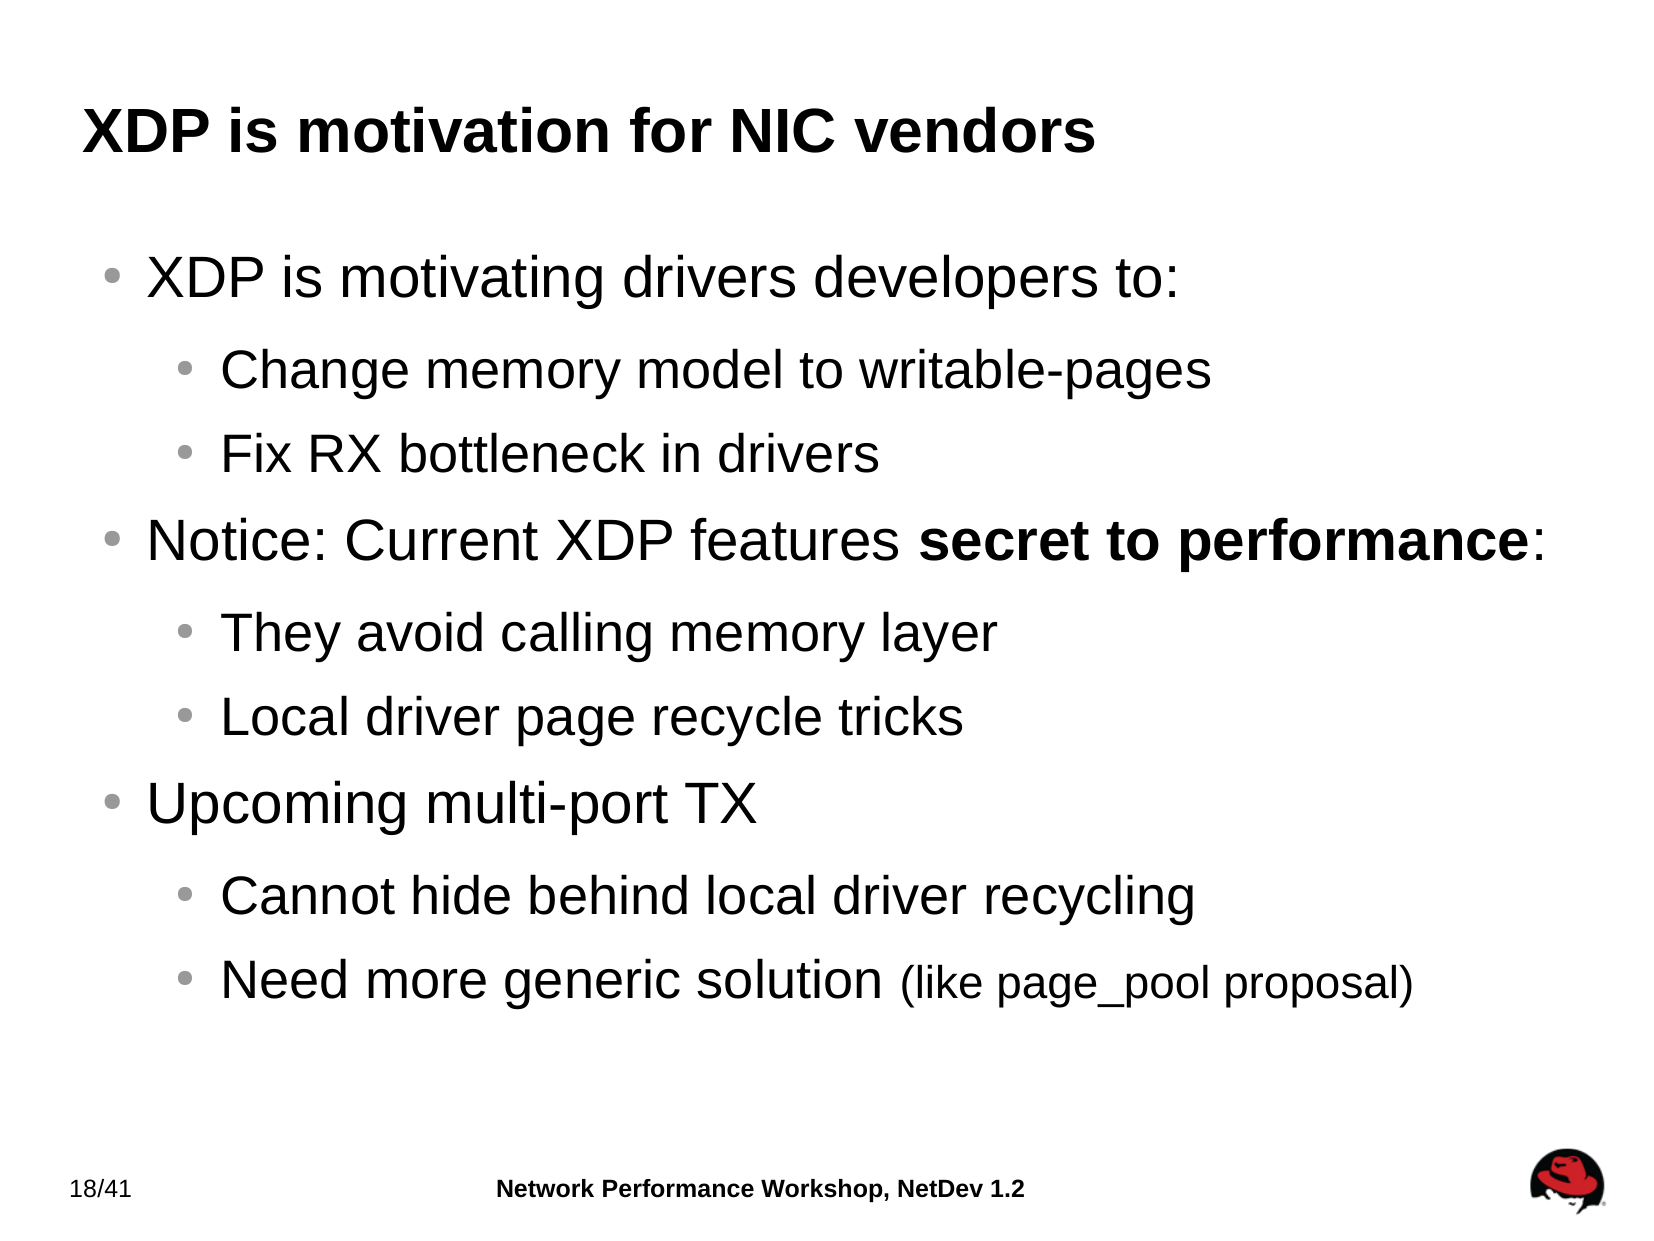

# XDP is motivation for NIC vendors
XDP is motivating drivers developers to:
Change memory model to writable-pages
Fix RX bottleneck in drivers
Notice: Current XDP features secret to performance:
They avoid calling memory layer
Local driver page recycle tricks
Upcoming multi-port TX
Cannot hide behind local driver recycling
Need more generic solution (like page_pool proposal)